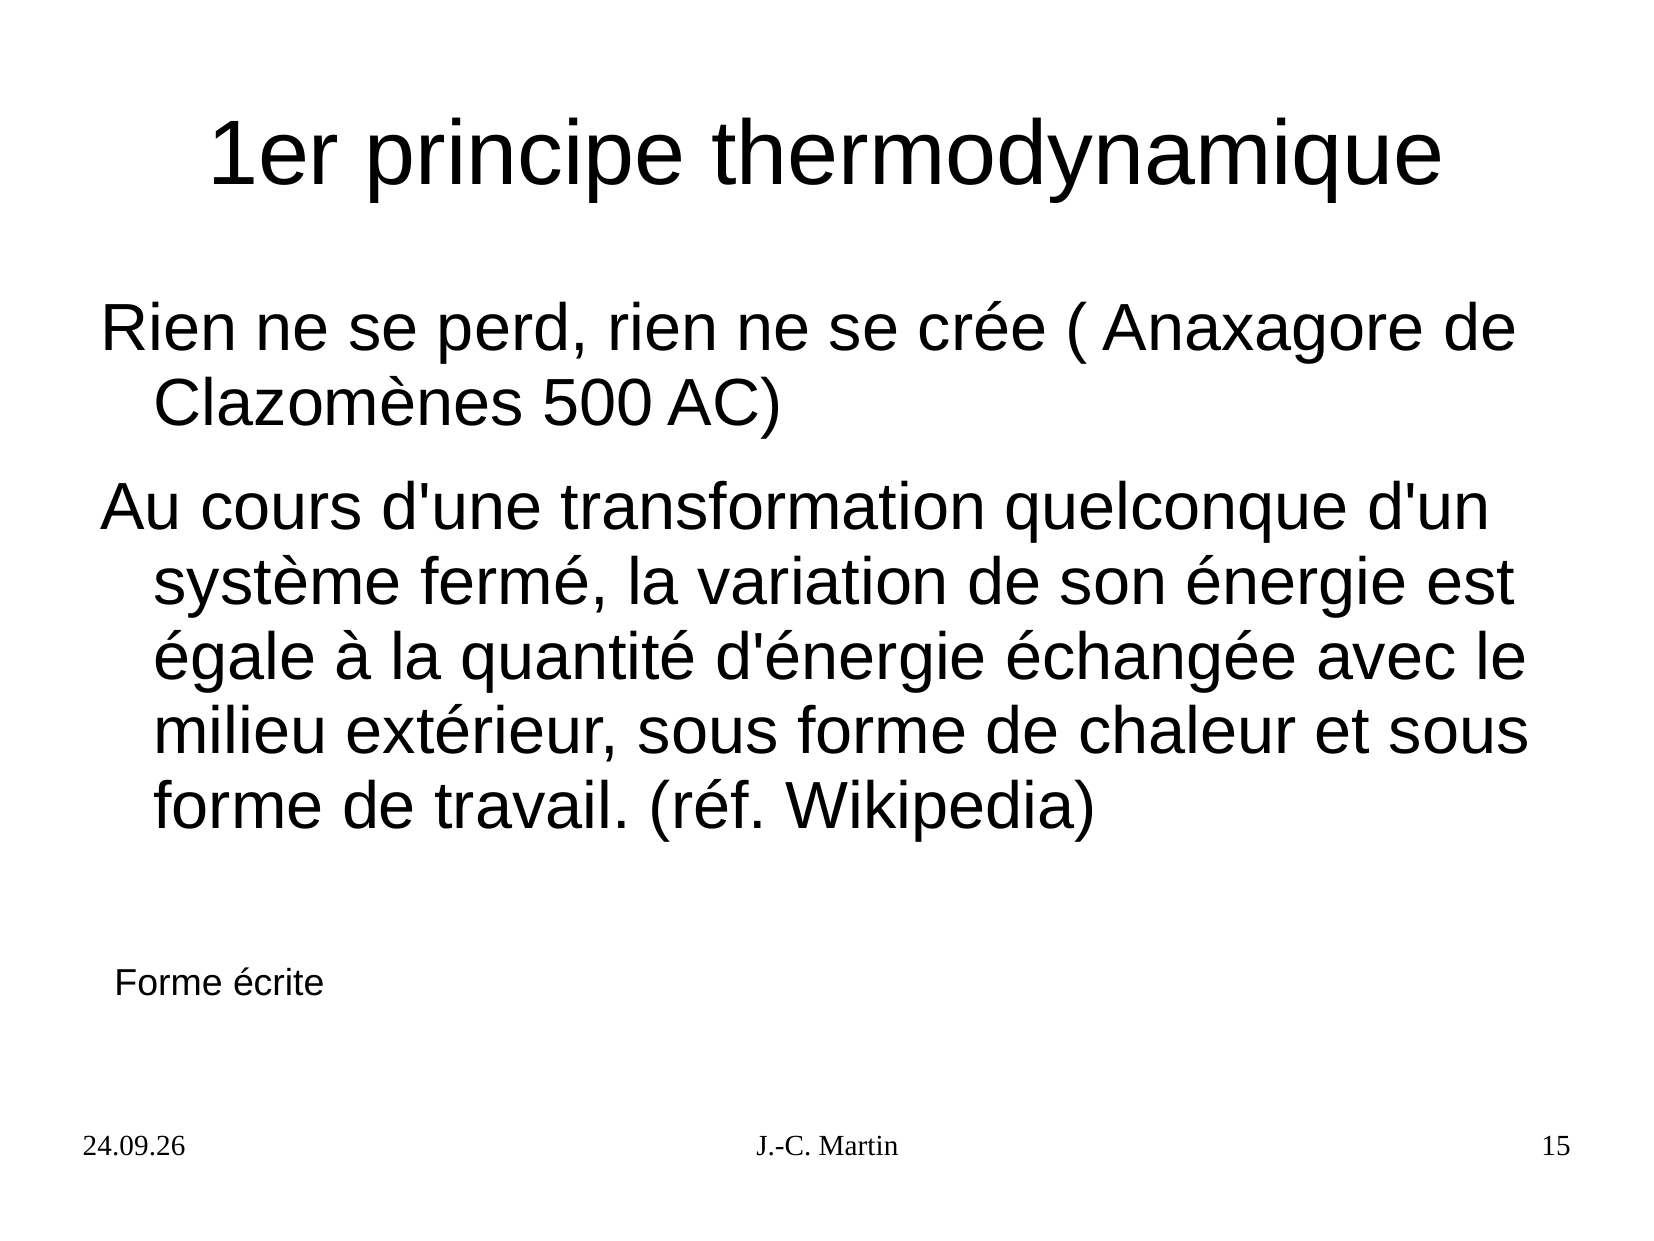

# 1er principe thermodynamique
Rien ne se perd, rien ne se crée ( Anaxagore de Clazomènes 500 AC)
Au cours d'une transformation quelconque d'un système fermé, la variation de son énergie est égale à la quantité d'énergie échangée avec le milieu extérieur, sous forme de chaleur et sous forme de travail. (réf. Wikipedia)
Forme écrite
J.-C. Martin
15